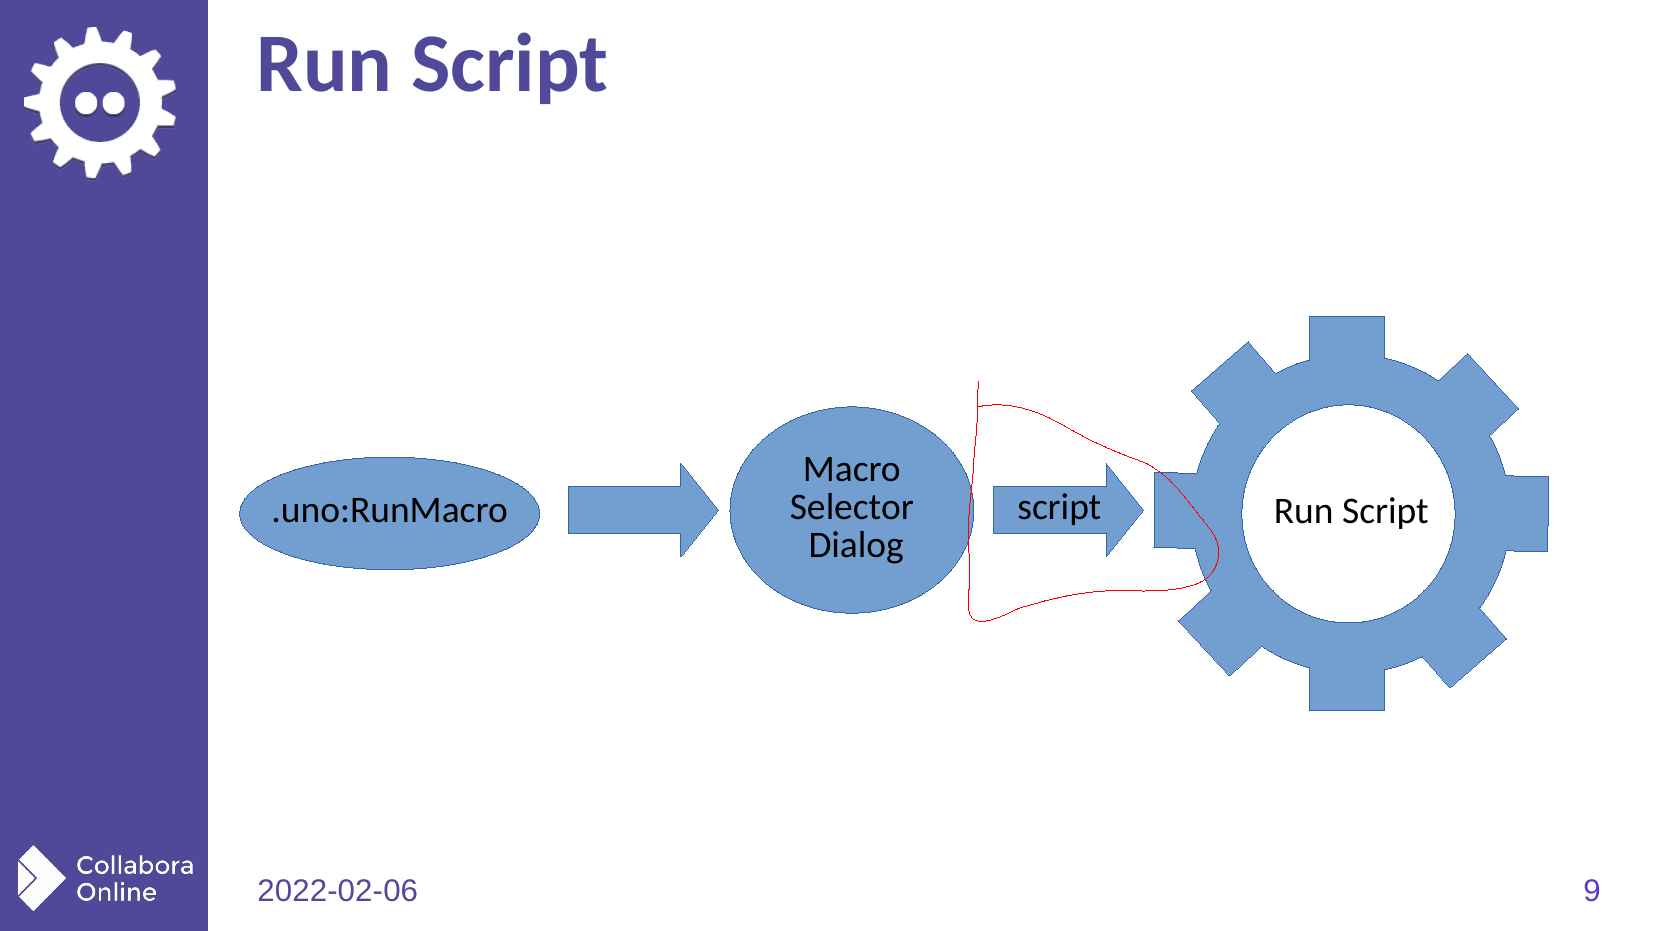

# Run Script
Run Script
Macro
Selector
 Dialog
.uno:RunMacro
script
2022-02-06
9